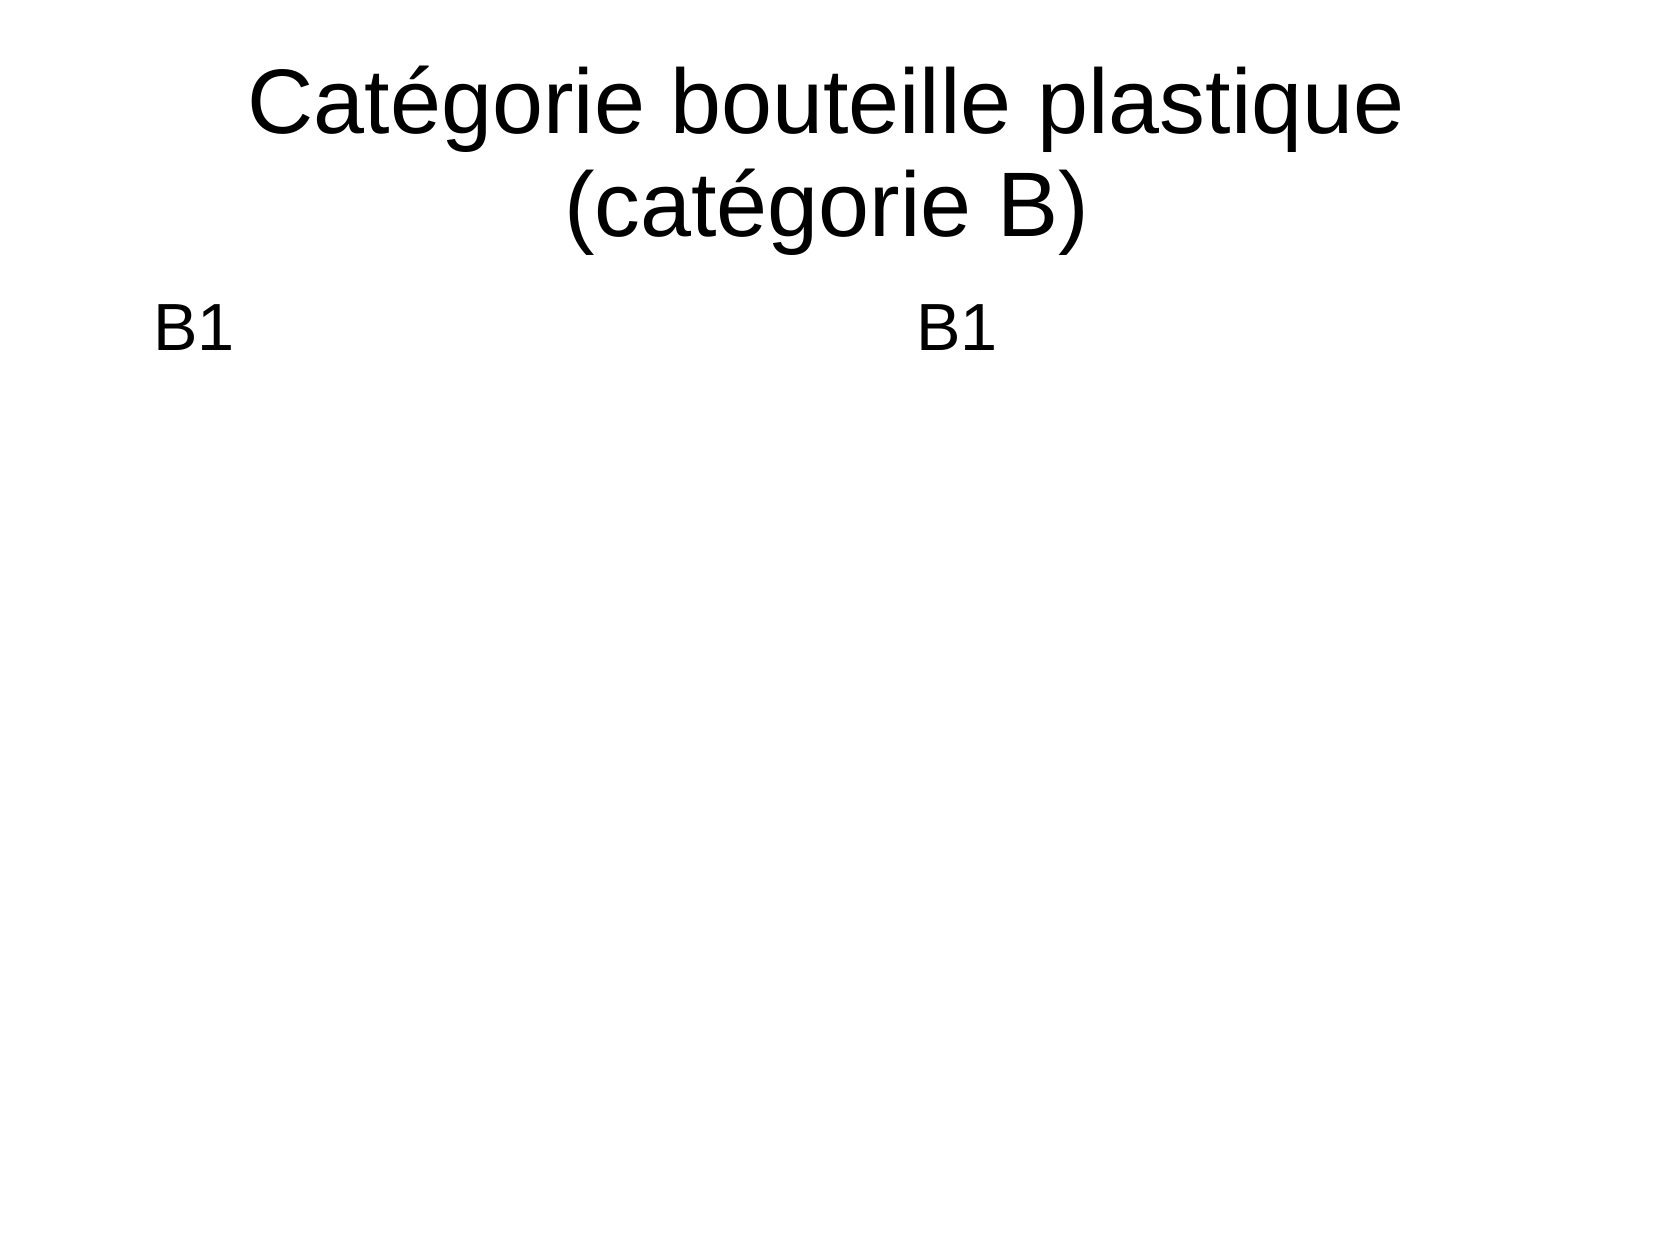

# Catégorie bouteille plastique (catégorie B)
B1
B1